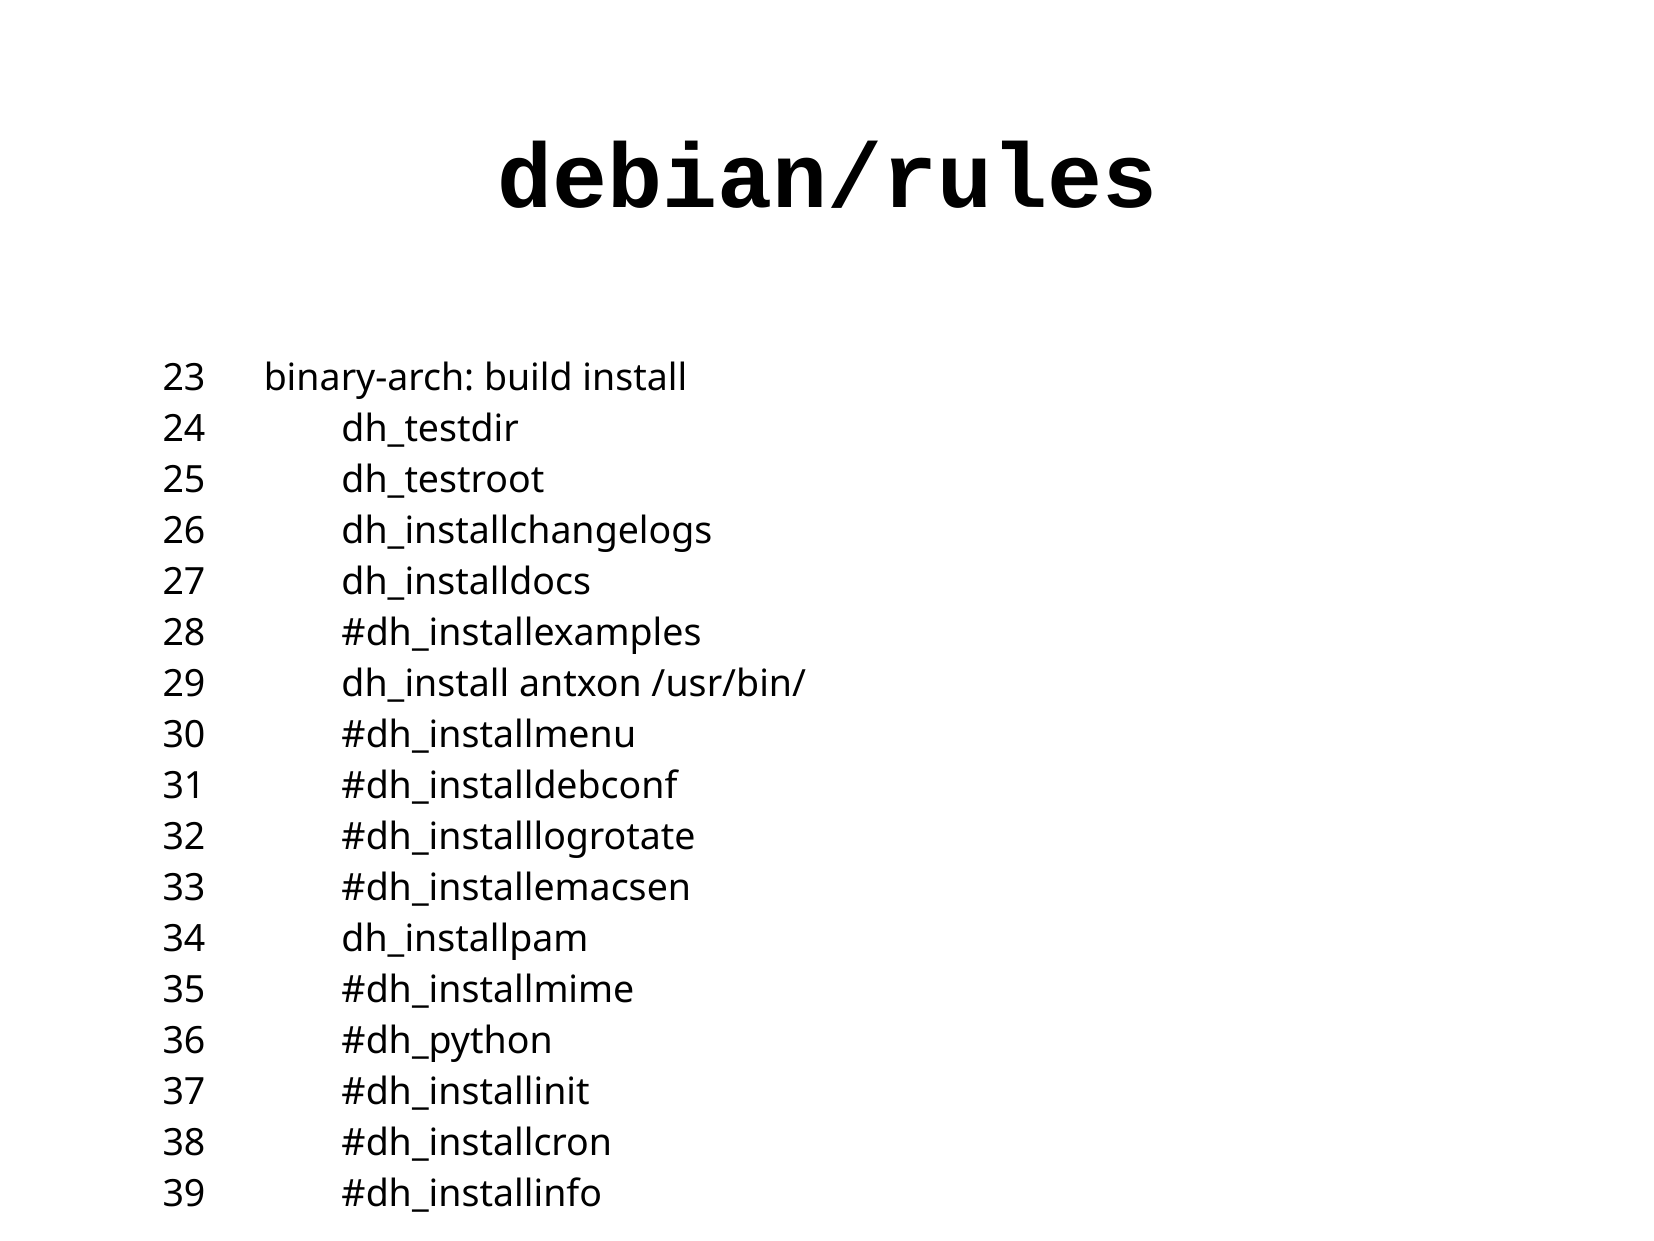

debian/rules
23 binary-arch: build install
24 dh_testdir
25 dh_testroot
26 dh_installchangelogs
27 dh_installdocs
28 #dh_installexamples
29 dh_install antxon /usr/bin/
30 #dh_installmenu
31 #dh_installdebconf
32 #dh_installlogrotate
33 #dh_installemacsen
34 dh_installpam
35 #dh_installmime
36 #dh_python
37 #dh_installinit
38 #dh_installcron
39 #dh_installinfo